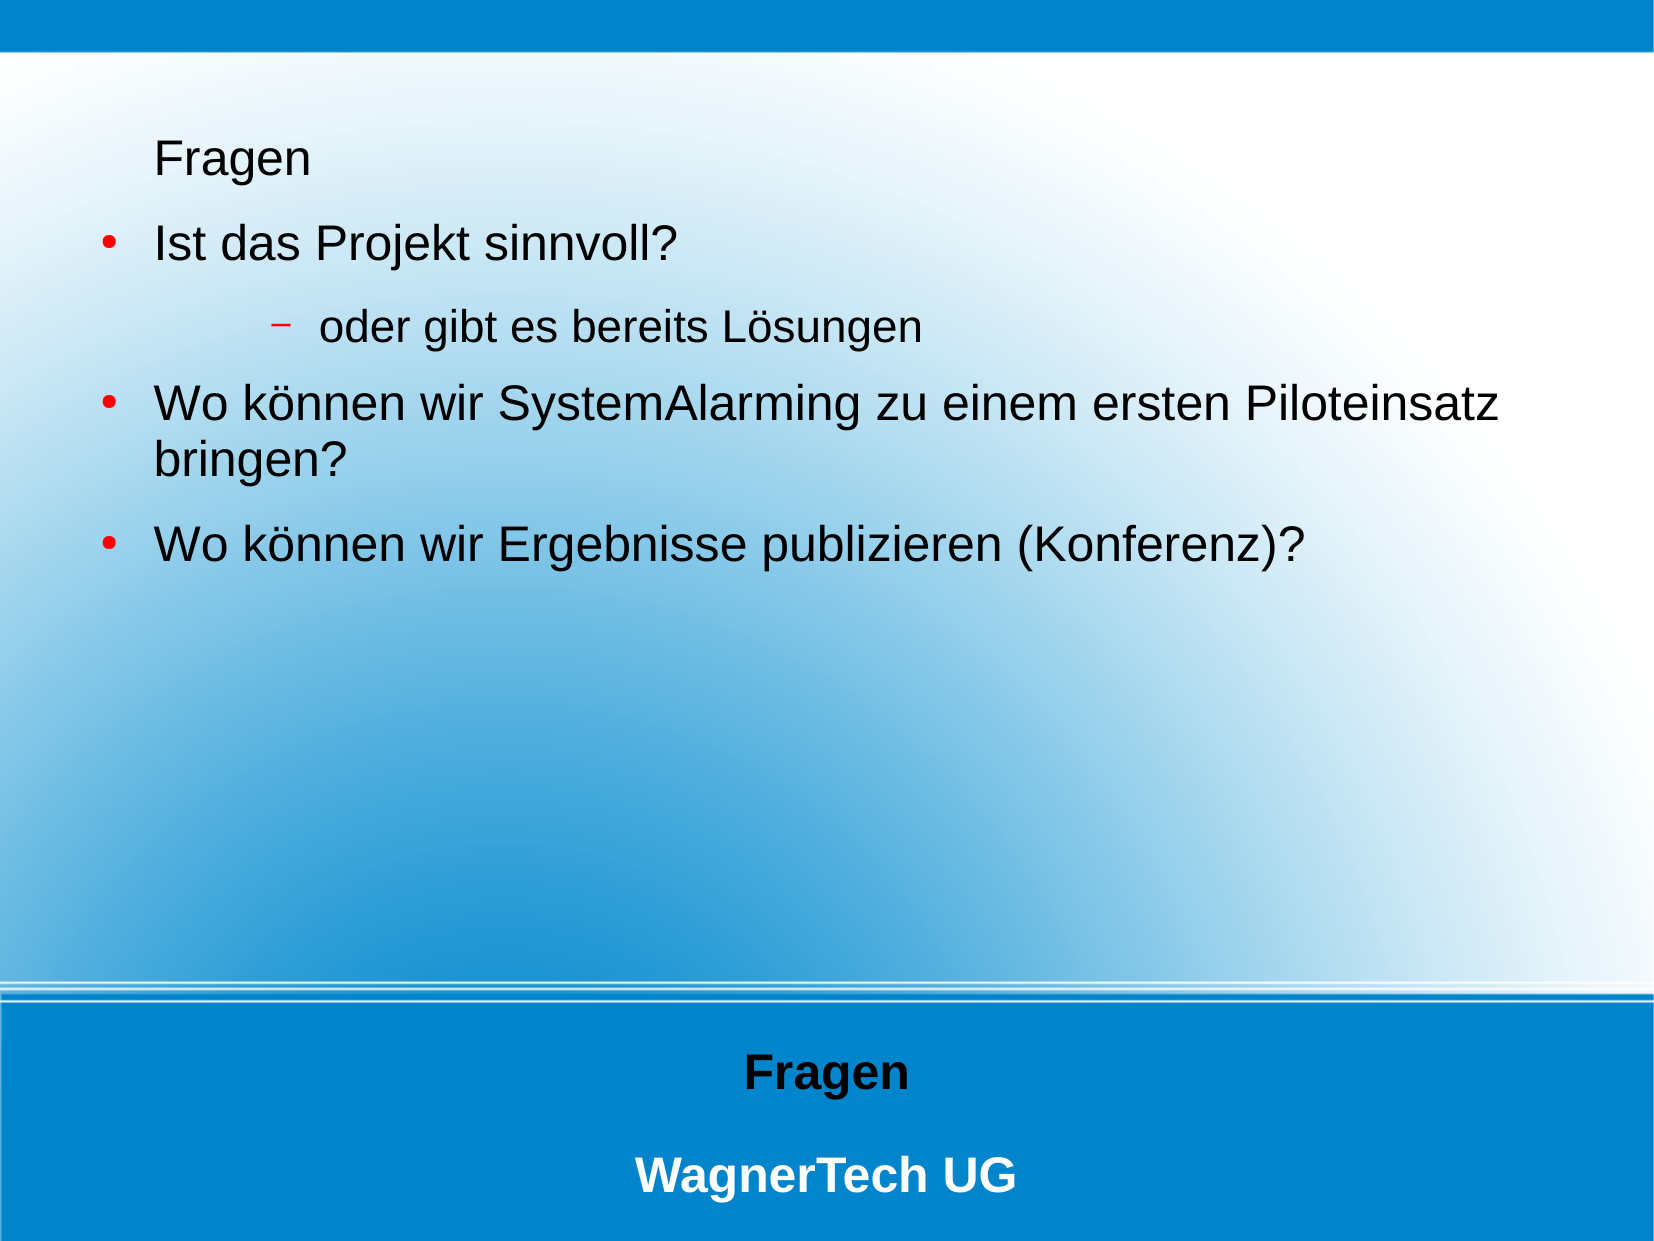

Fragen
Ist das Projekt sinnvoll?
oder gibt es bereits Lösungen
Wo können wir SystemAlarming zu einem ersten Piloteinsatz bringen?
Wo können wir Ergebnisse publizieren (Konferenz)?
# Fragen